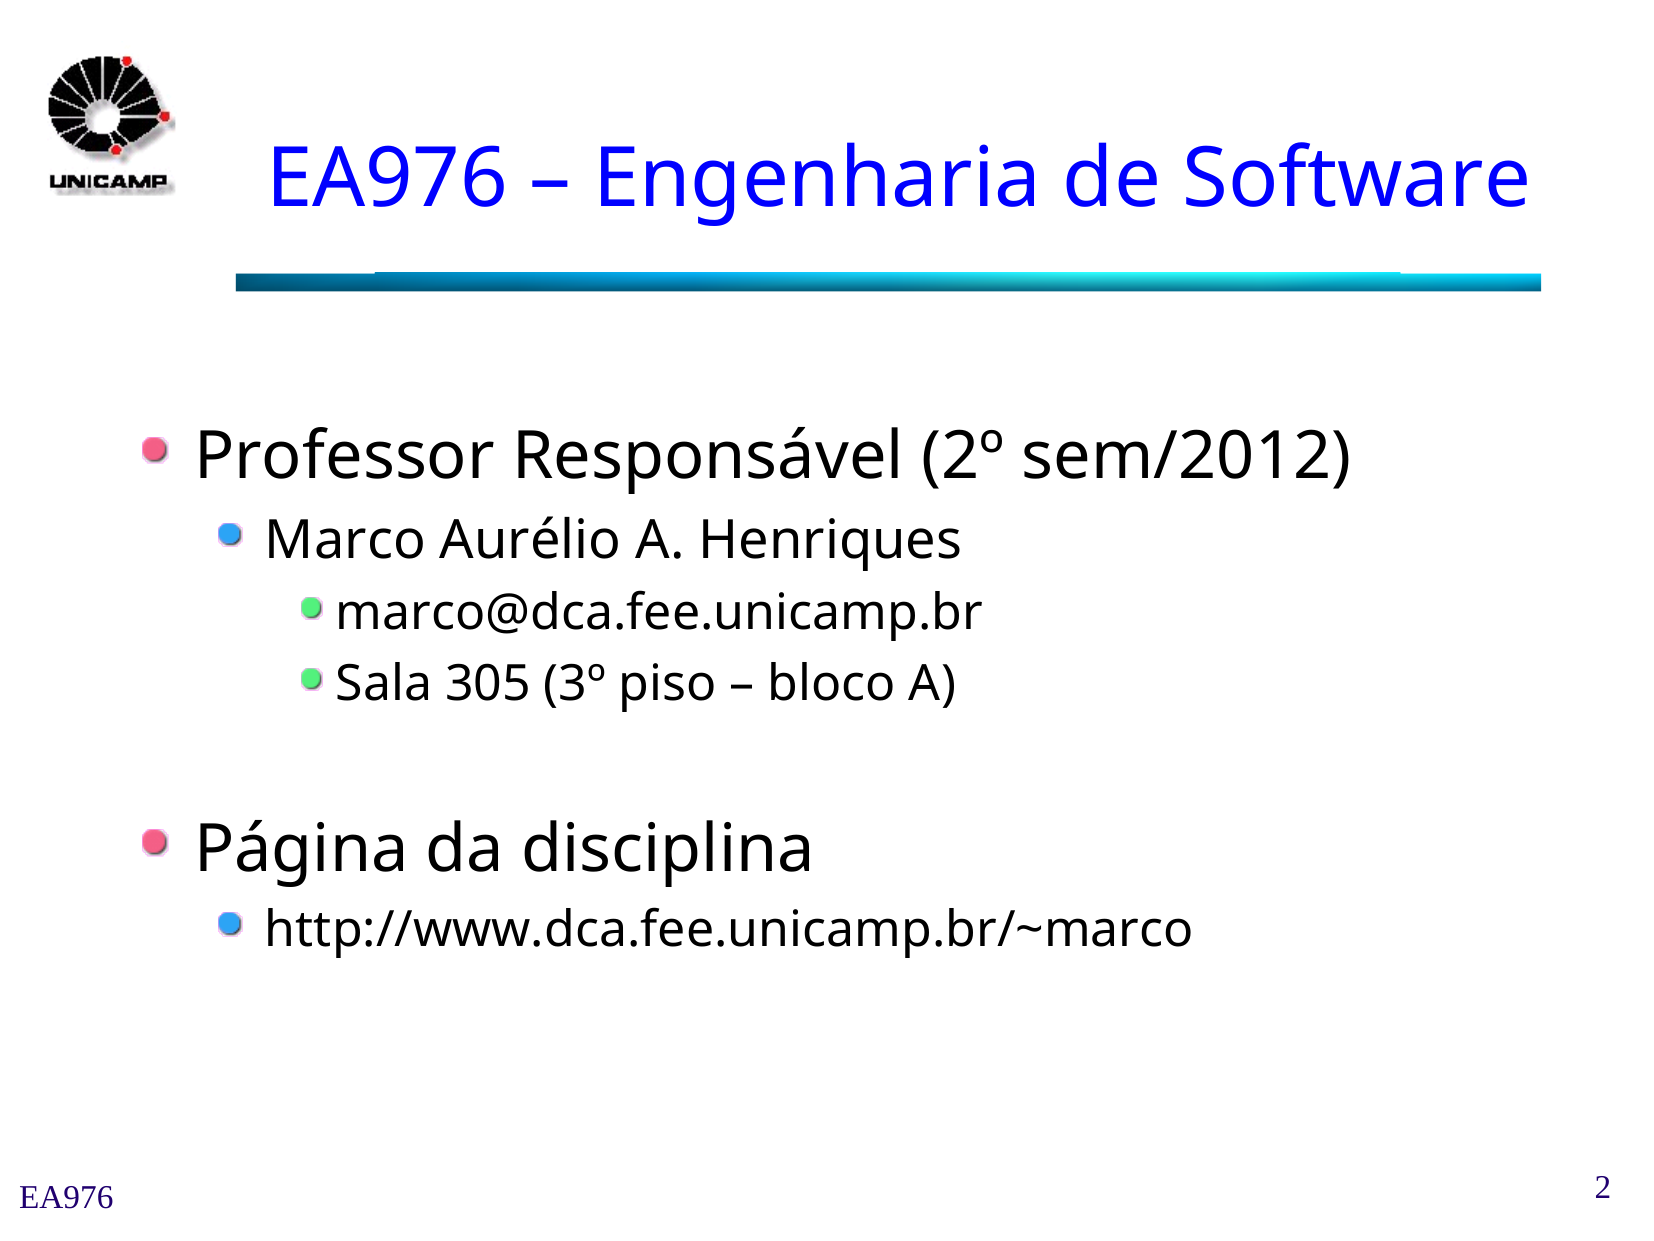

# EA976 – Engenharia de Software
Professor Responsável (2º sem/2012)
Marco Aurélio A. Henriques
marco@dca.fee.unicamp.br
Sala 305 (3º piso – bloco A)
Página da disciplina
http://www.dca.fee.unicamp.br/~marco
2